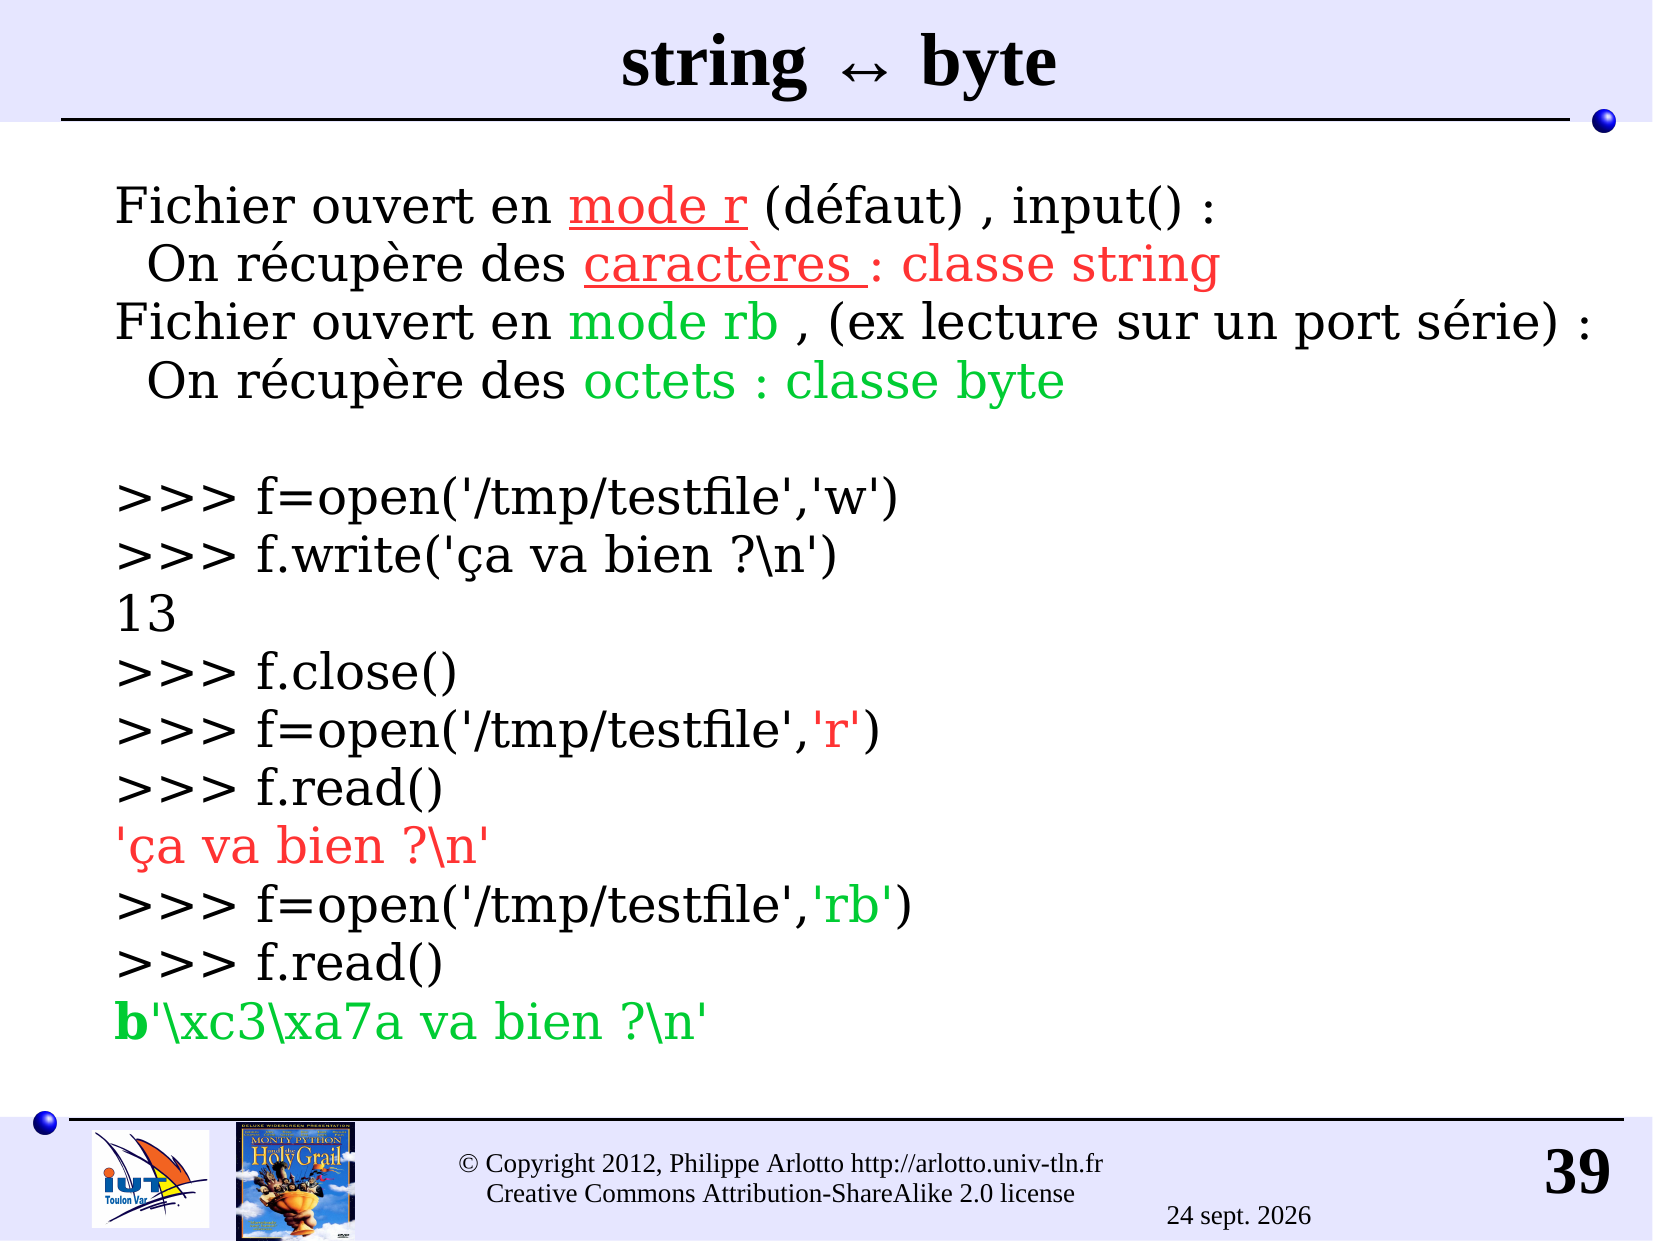

# string ↔ byte
Fichier ouvert en mode r (défaut) , input() :
 On récupère des caractères : classe string
Fichier ouvert en mode rb , (ex lecture sur un port série) :
 On récupère des octets : classe byte
>>> f=open('/tmp/testfile','w')
>>> f.write('ça va bien ?\n')
13
>>> f.close()
>>> f=open('/tmp/testfile','r')
>>> f.read()
'ça va bien ?\n'
>>> f=open('/tmp/testfile','rb')
>>> f.read()
b'\xc3\xa7a va bien ?\n'